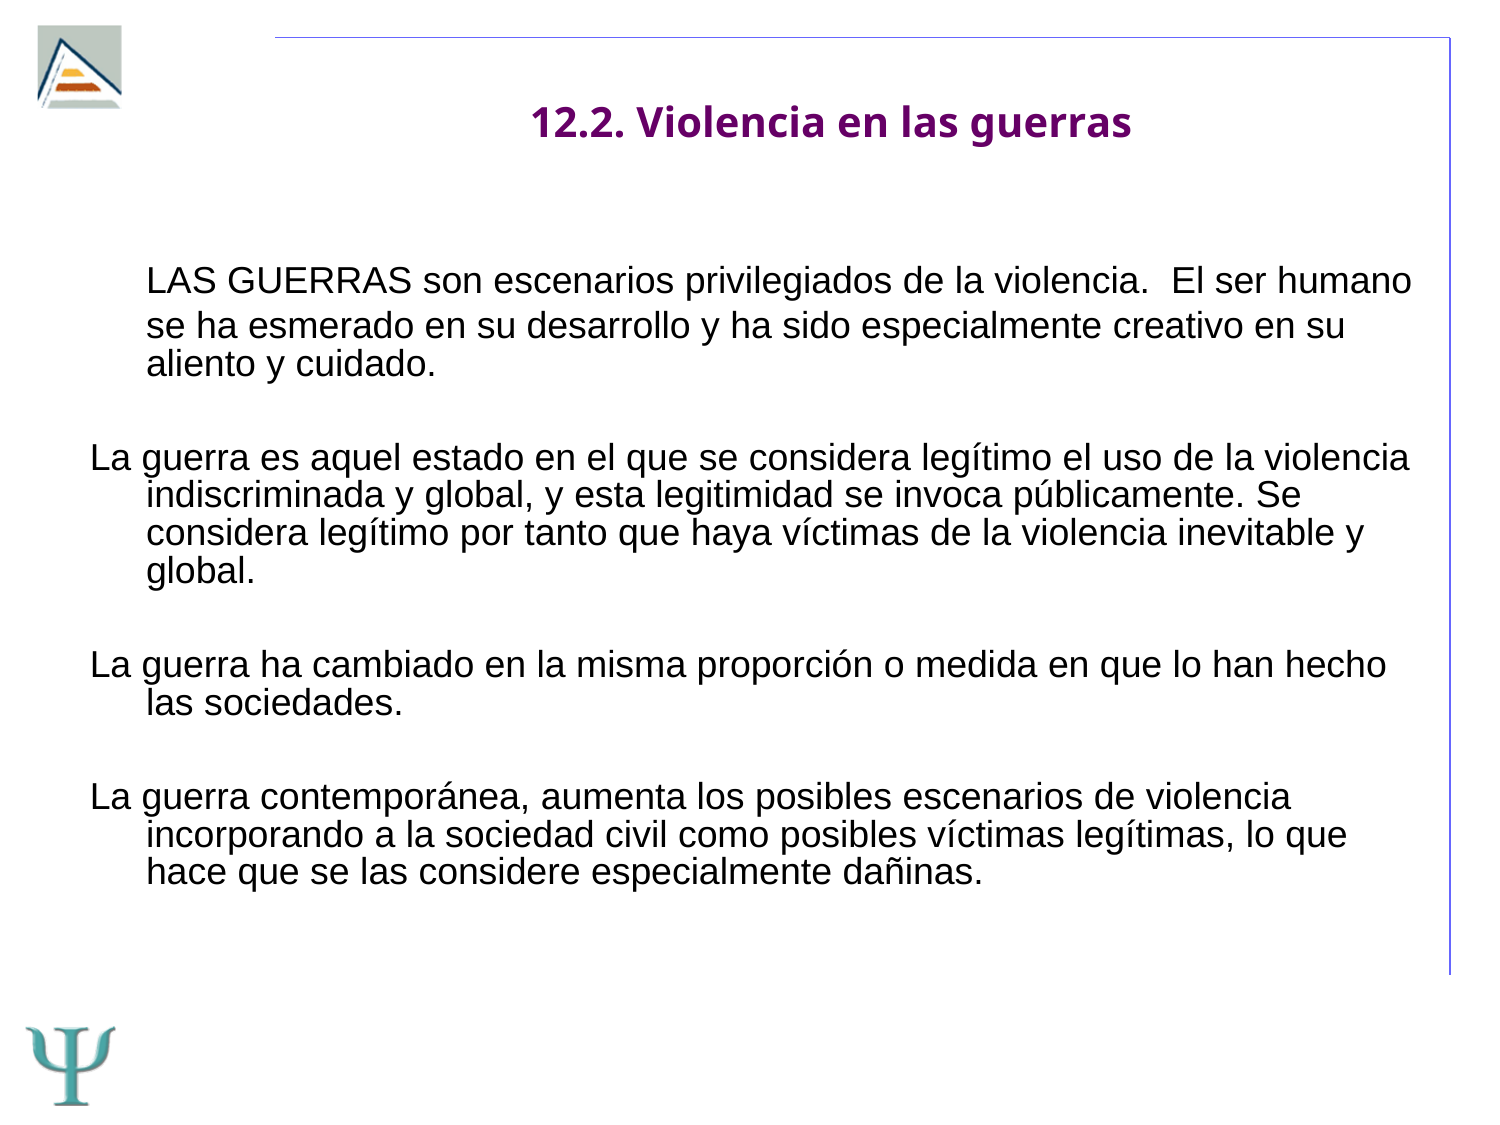

# 12.2. Violencia en las guerras
	LAS GUERRAS son escenarios privilegiados de la violencia. El ser humano se ha esmerado en su desarrollo y ha sido especialmente creativo en su aliento y cuidado.
La guerra es aquel estado en el que se considera legítimo el uso de la violencia indiscriminada y global, y esta legitimidad se invoca públicamente. Se considera legítimo por tanto que haya víctimas de la violencia inevitable y global.
La guerra ha cambiado en la misma proporción o medida en que lo han hecho las sociedades.
La guerra contemporánea, aumenta los posibles escenarios de violencia incorporando a la sociedad civil como posibles víctimas legítimas, lo que hace que se las considere especialmente dañinas.